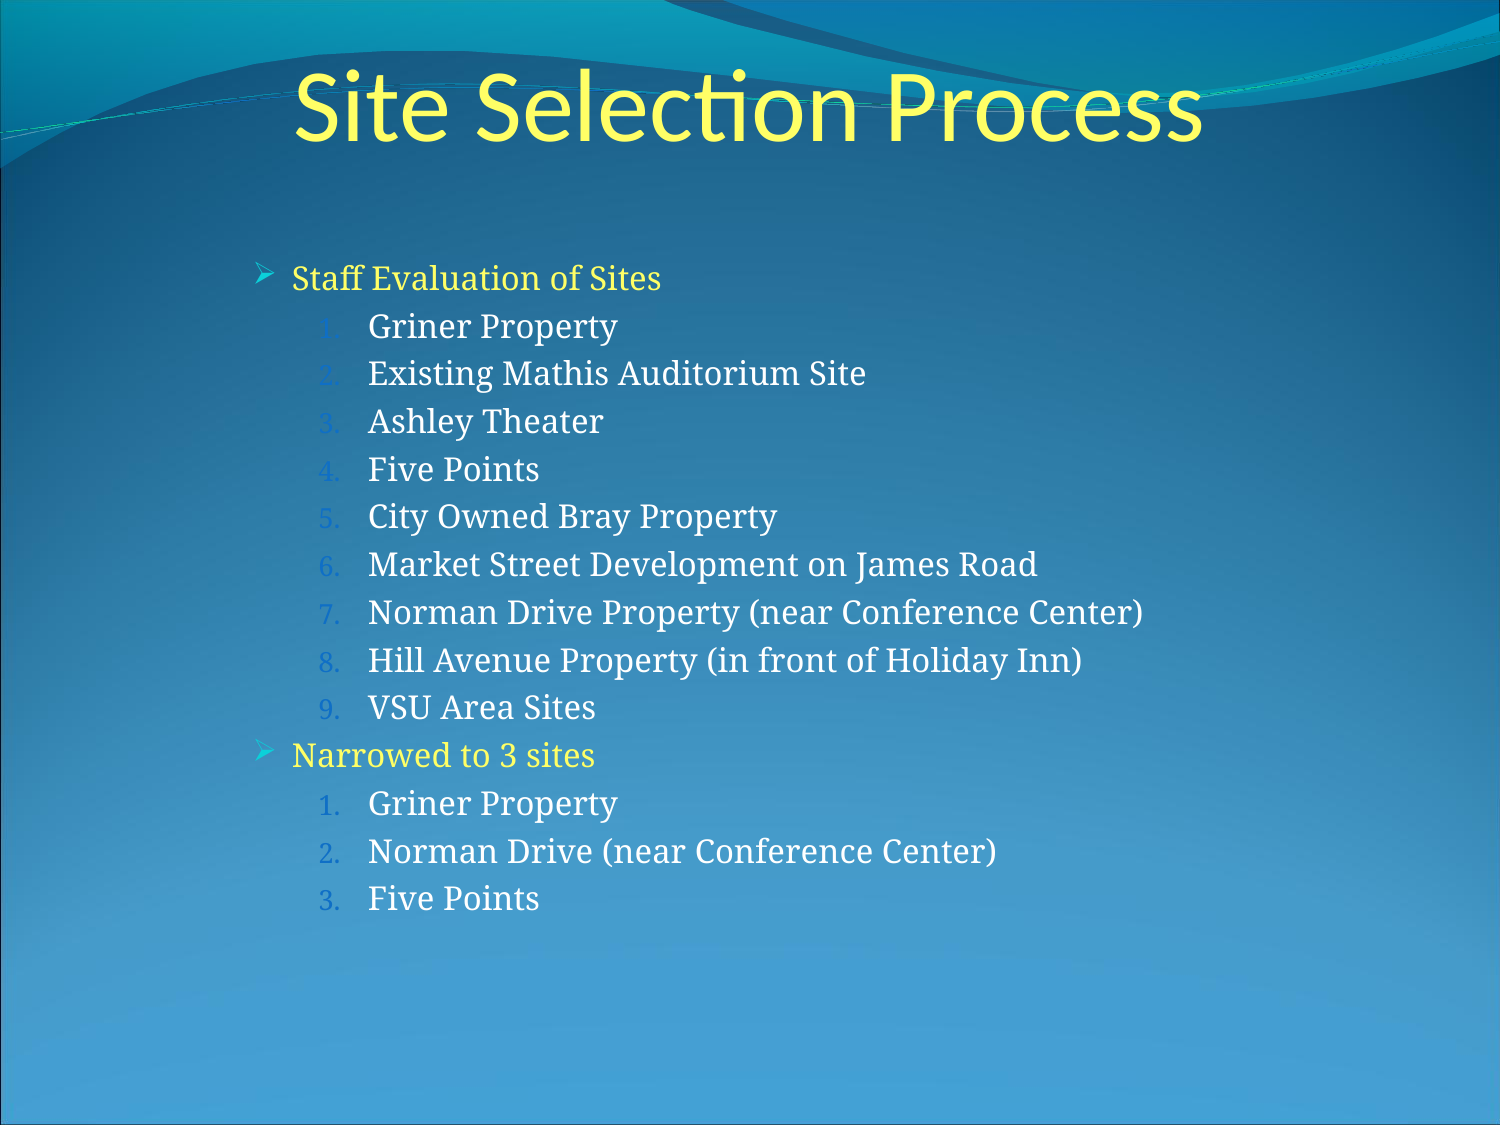

# Site Selection Process
Staff Evaluation of Sites
Griner Property
Existing Mathis Auditorium Site
Ashley Theater
Five Points
City Owned Bray Property
Market Street Development on James Road
Norman Drive Property (near Conference Center)
Hill Avenue Property (in front of Holiday Inn)
VSU Area Sites
Narrowed to 3 sites
Griner Property
Norman Drive (near Conference Center)
Five Points